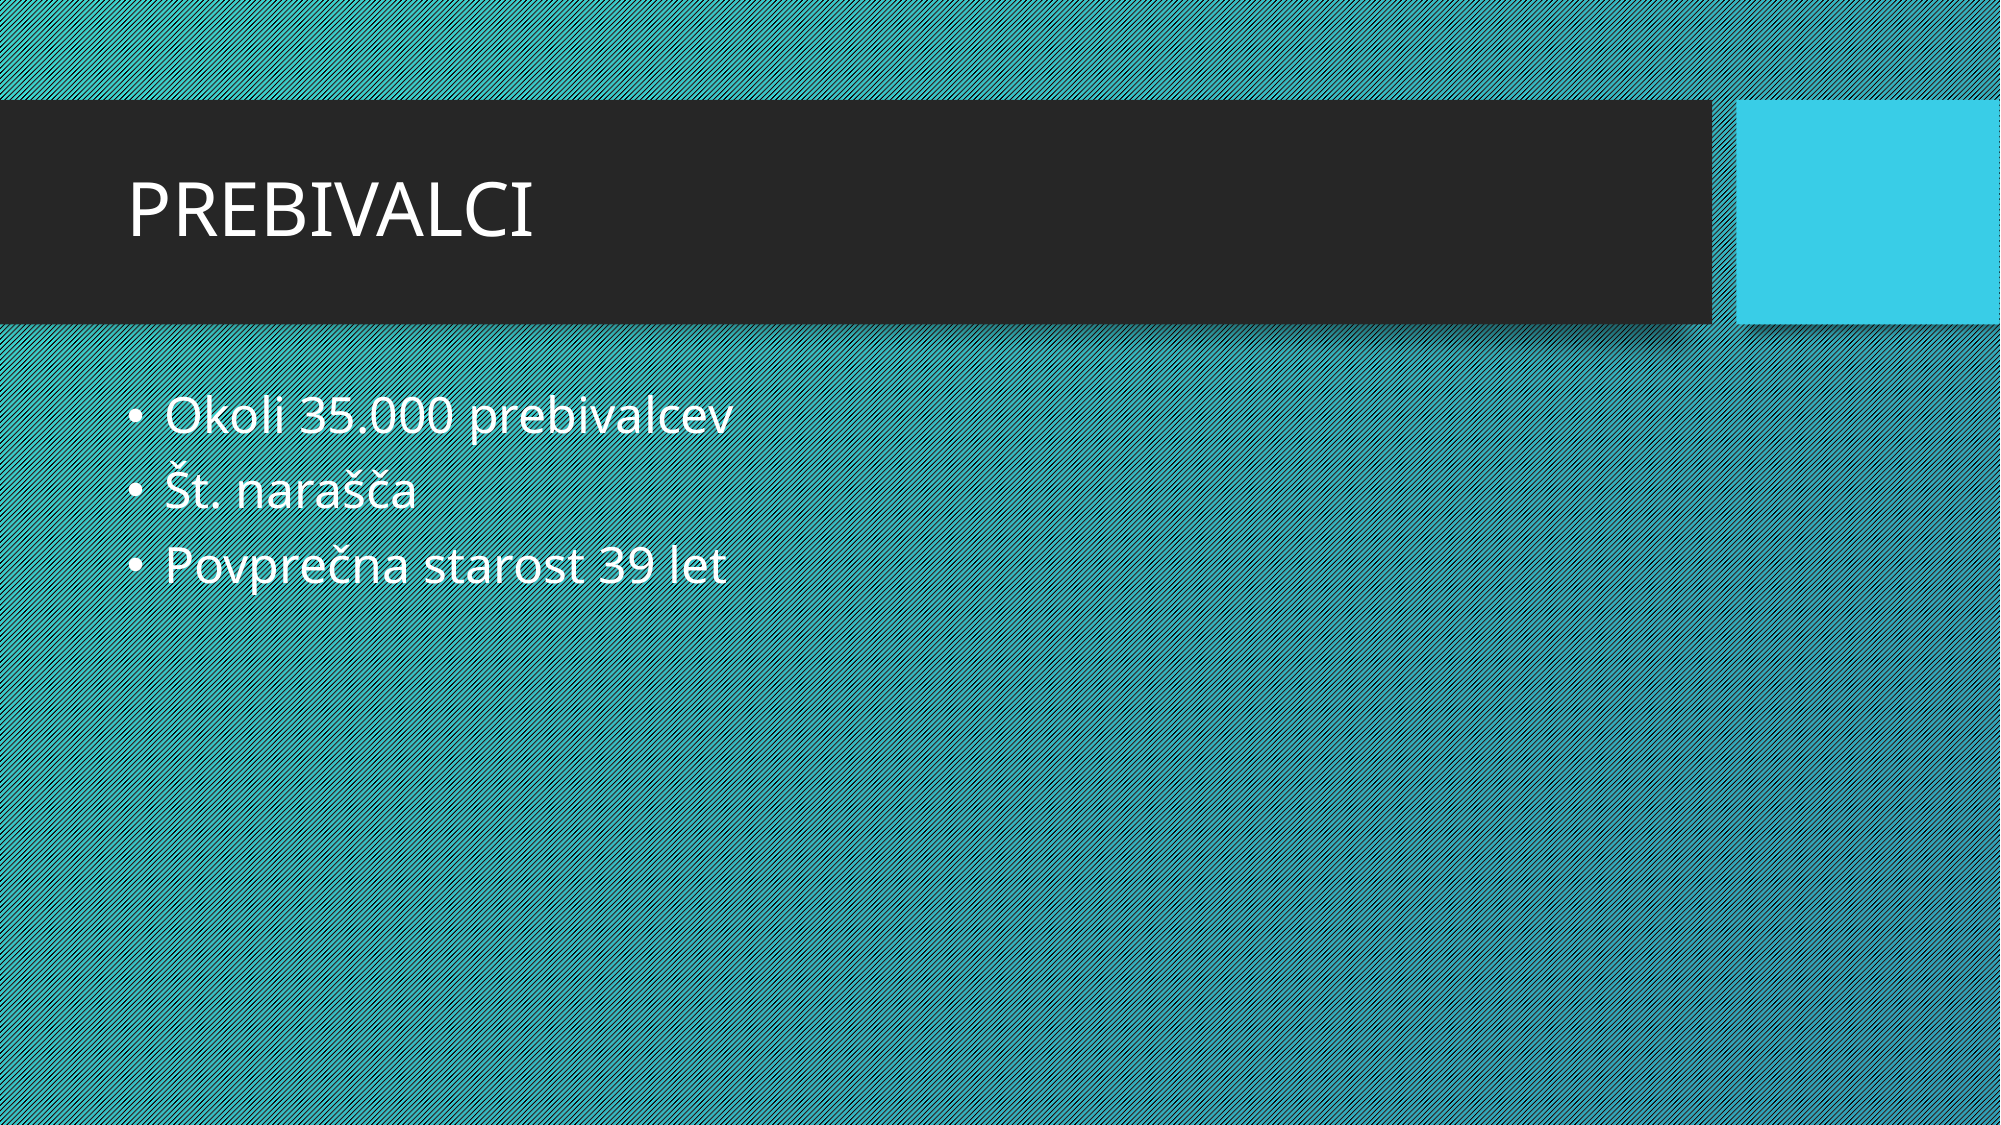

# PREBIVALCI
Okoli 35.000 prebivalcev
Št. narašča
Povprečna starost 39 let